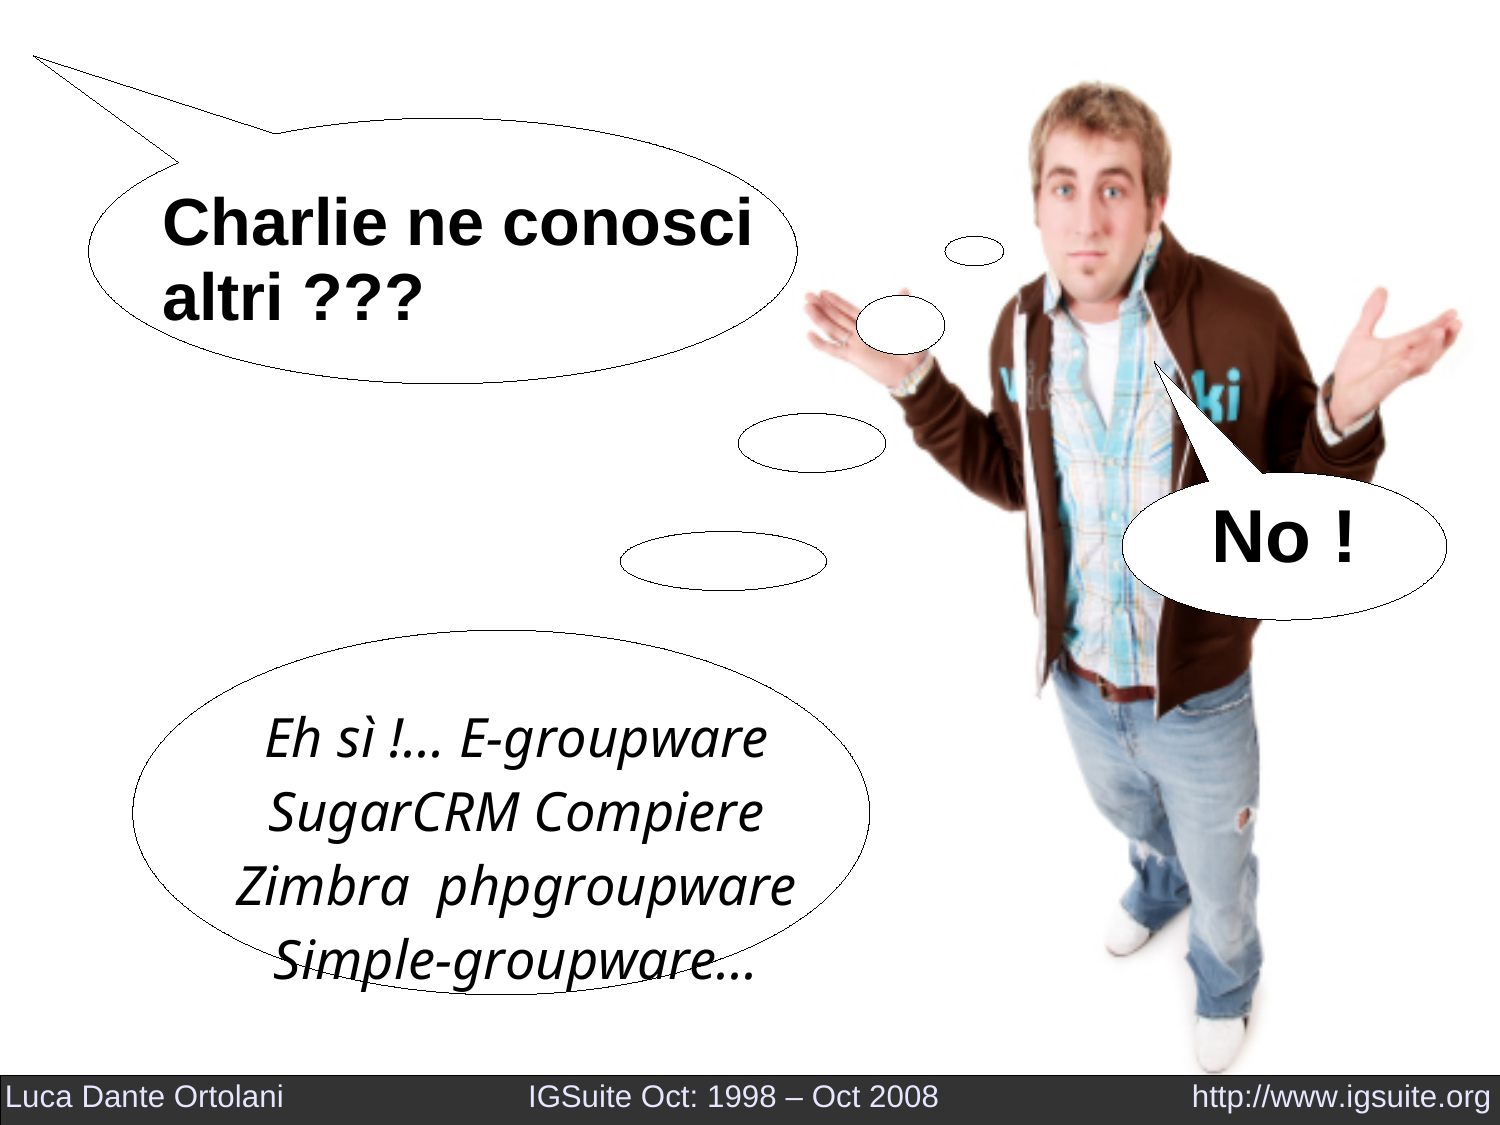

Charlie ne conosci altri ???
No !
Eh sì !... E-groupware SugarCRM Compiere
Zimbra phpgroupware
Simple-groupware...
Luca Dante Ortolani IGSuite Oct: 1998 – Oct 2008 http://www.igsuite.org